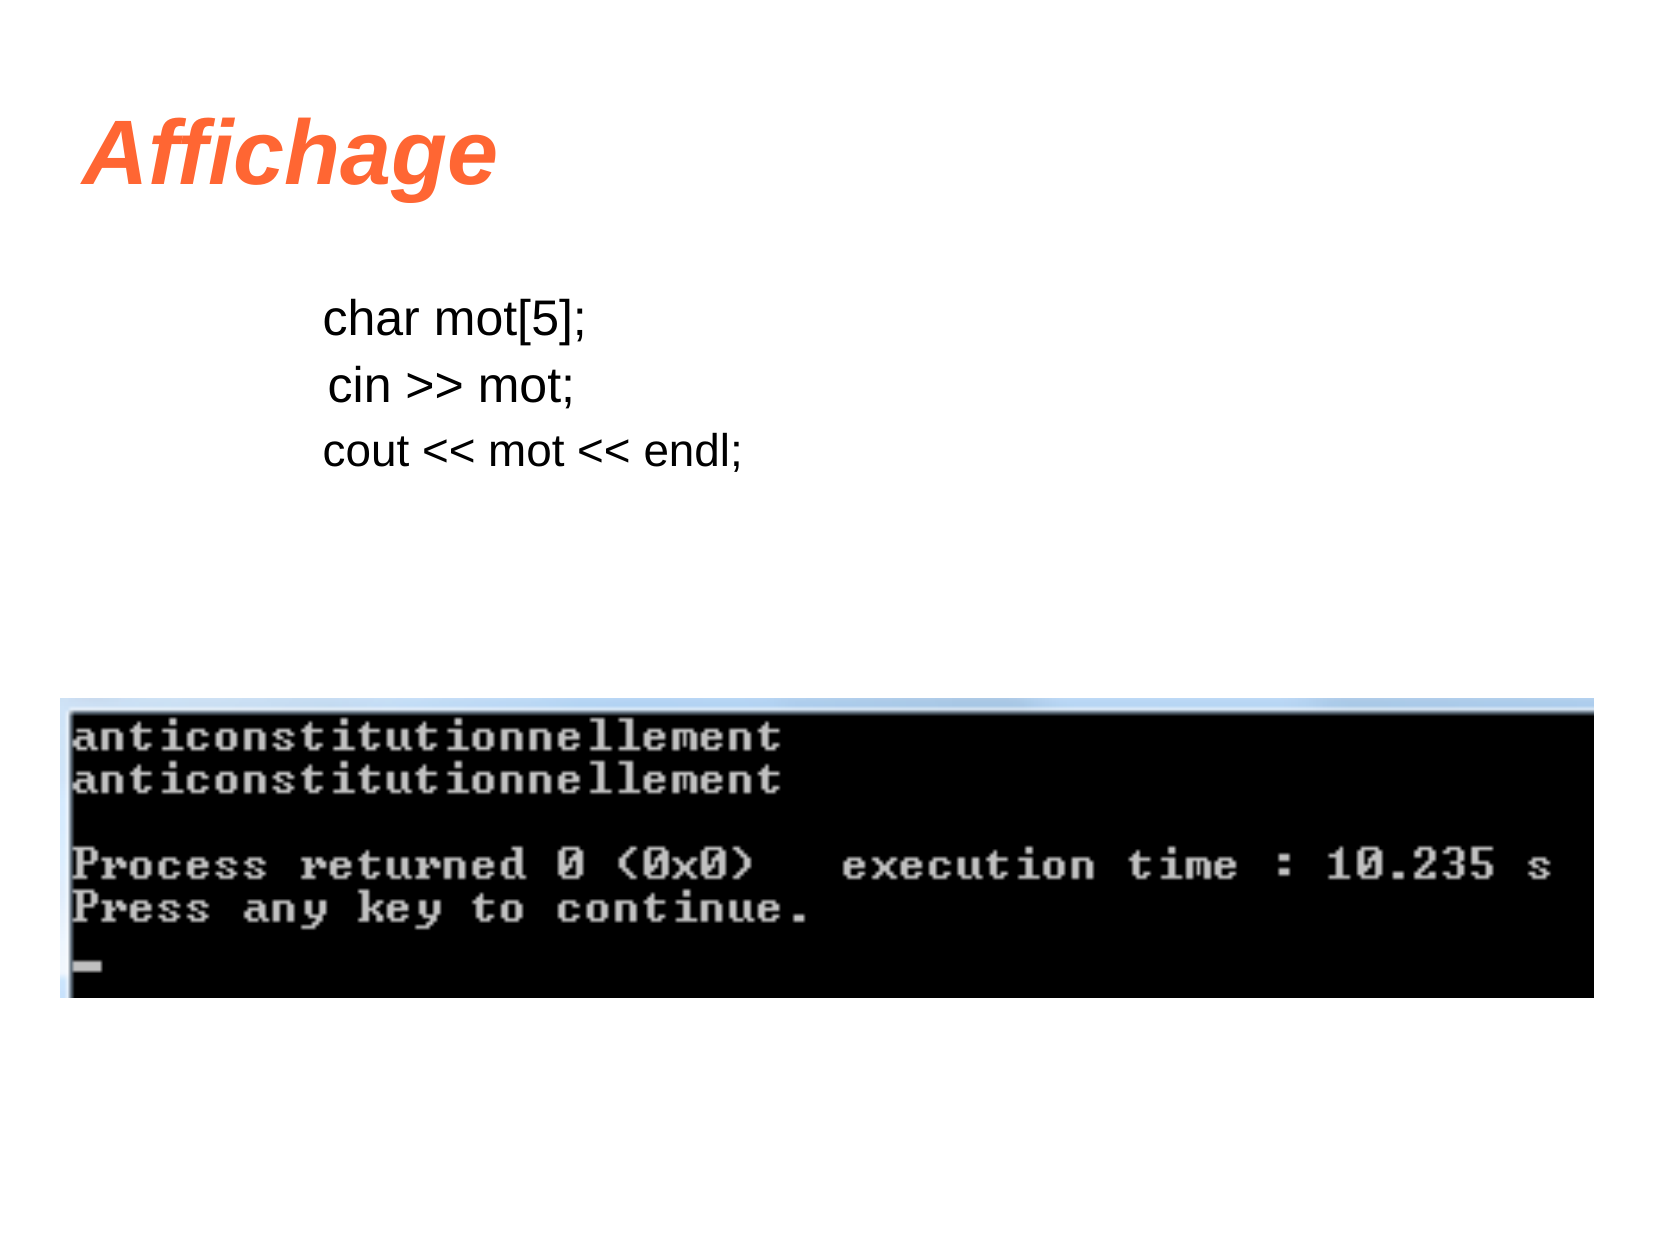

# Affichage
 char mot[5];
 cin >> mot;
 cout << mot << endl;